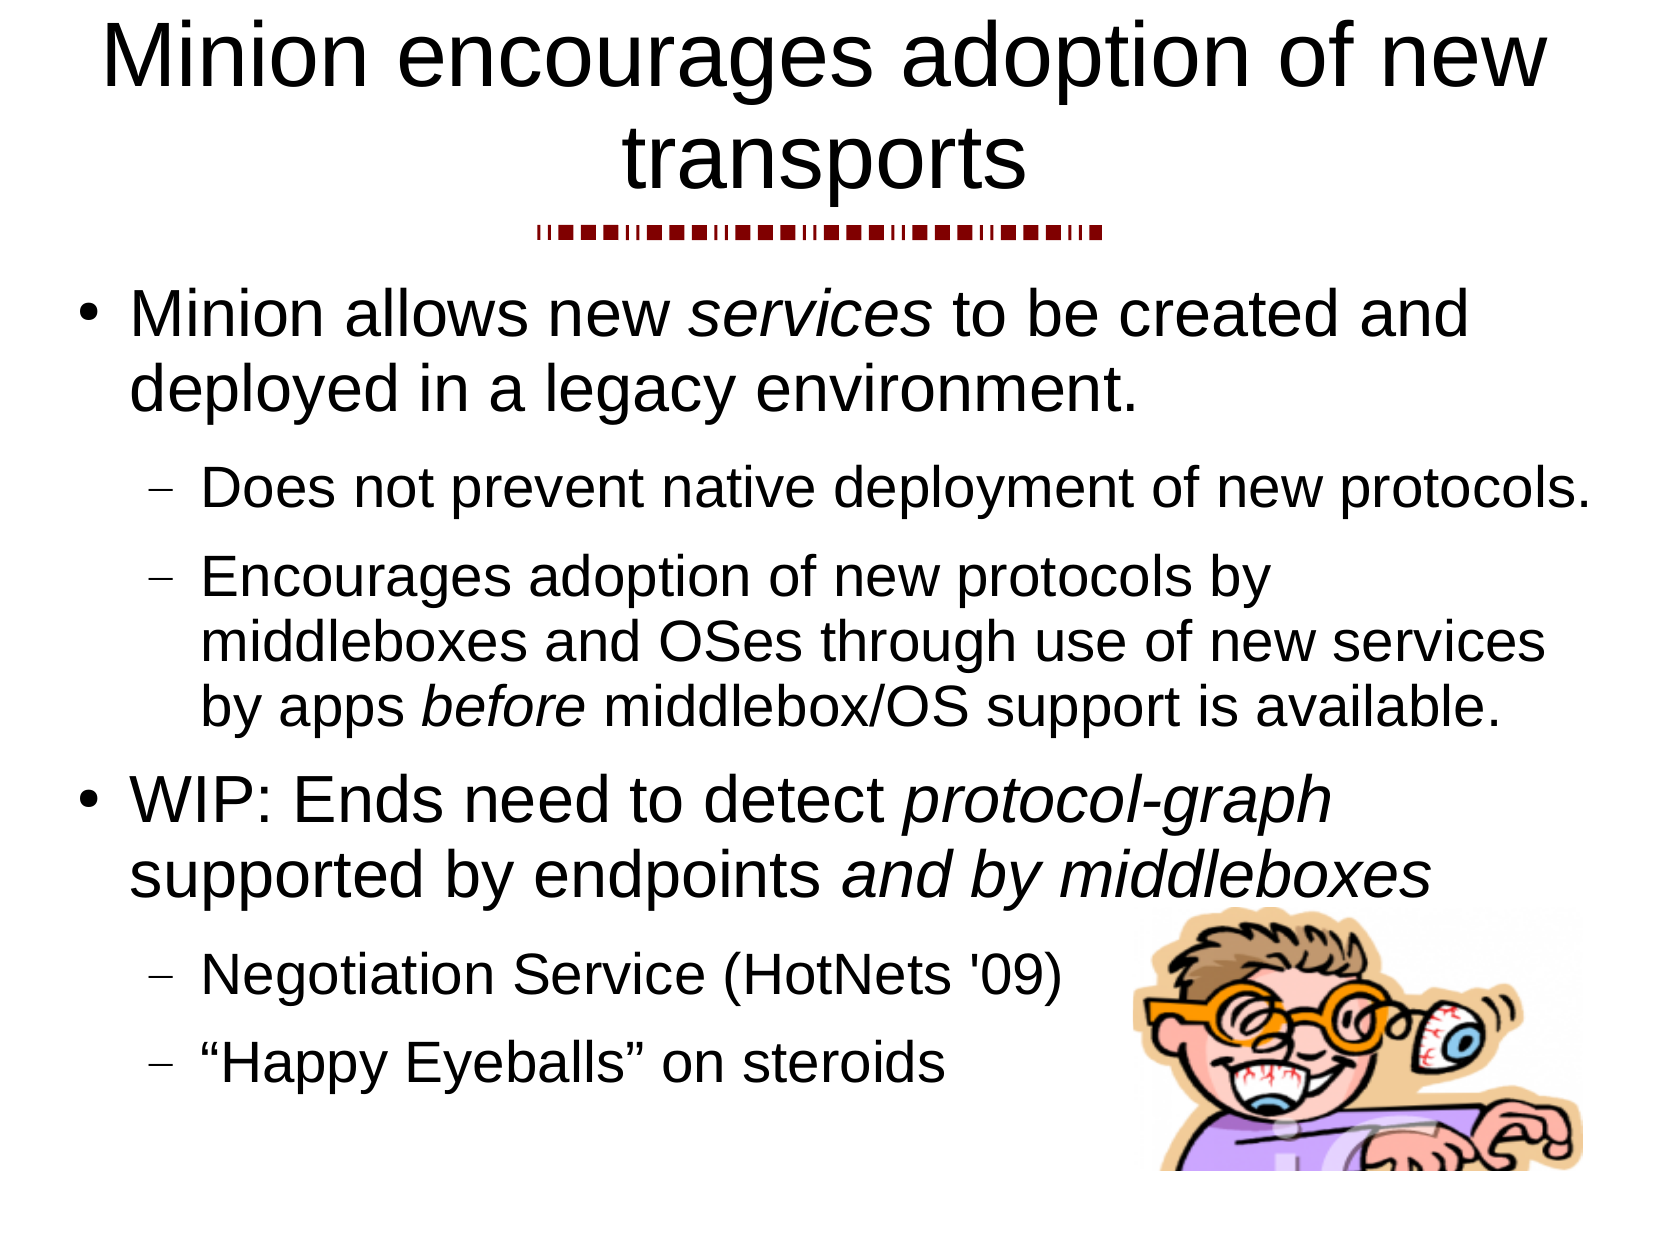

# Minion encourages adoption of new transports
Minion allows new services to be created and deployed in a legacy environment.
Does not prevent native deployment of new protocols.
Encourages adoption of new protocols by middleboxes and OSes through use of new services by apps before middlebox/OS support is available.
WIP: Ends need to detect protocol-graph supported by endpoints and by middleboxes
Negotiation Service (HotNets '09)
“Happy Eyeballs” on steroids